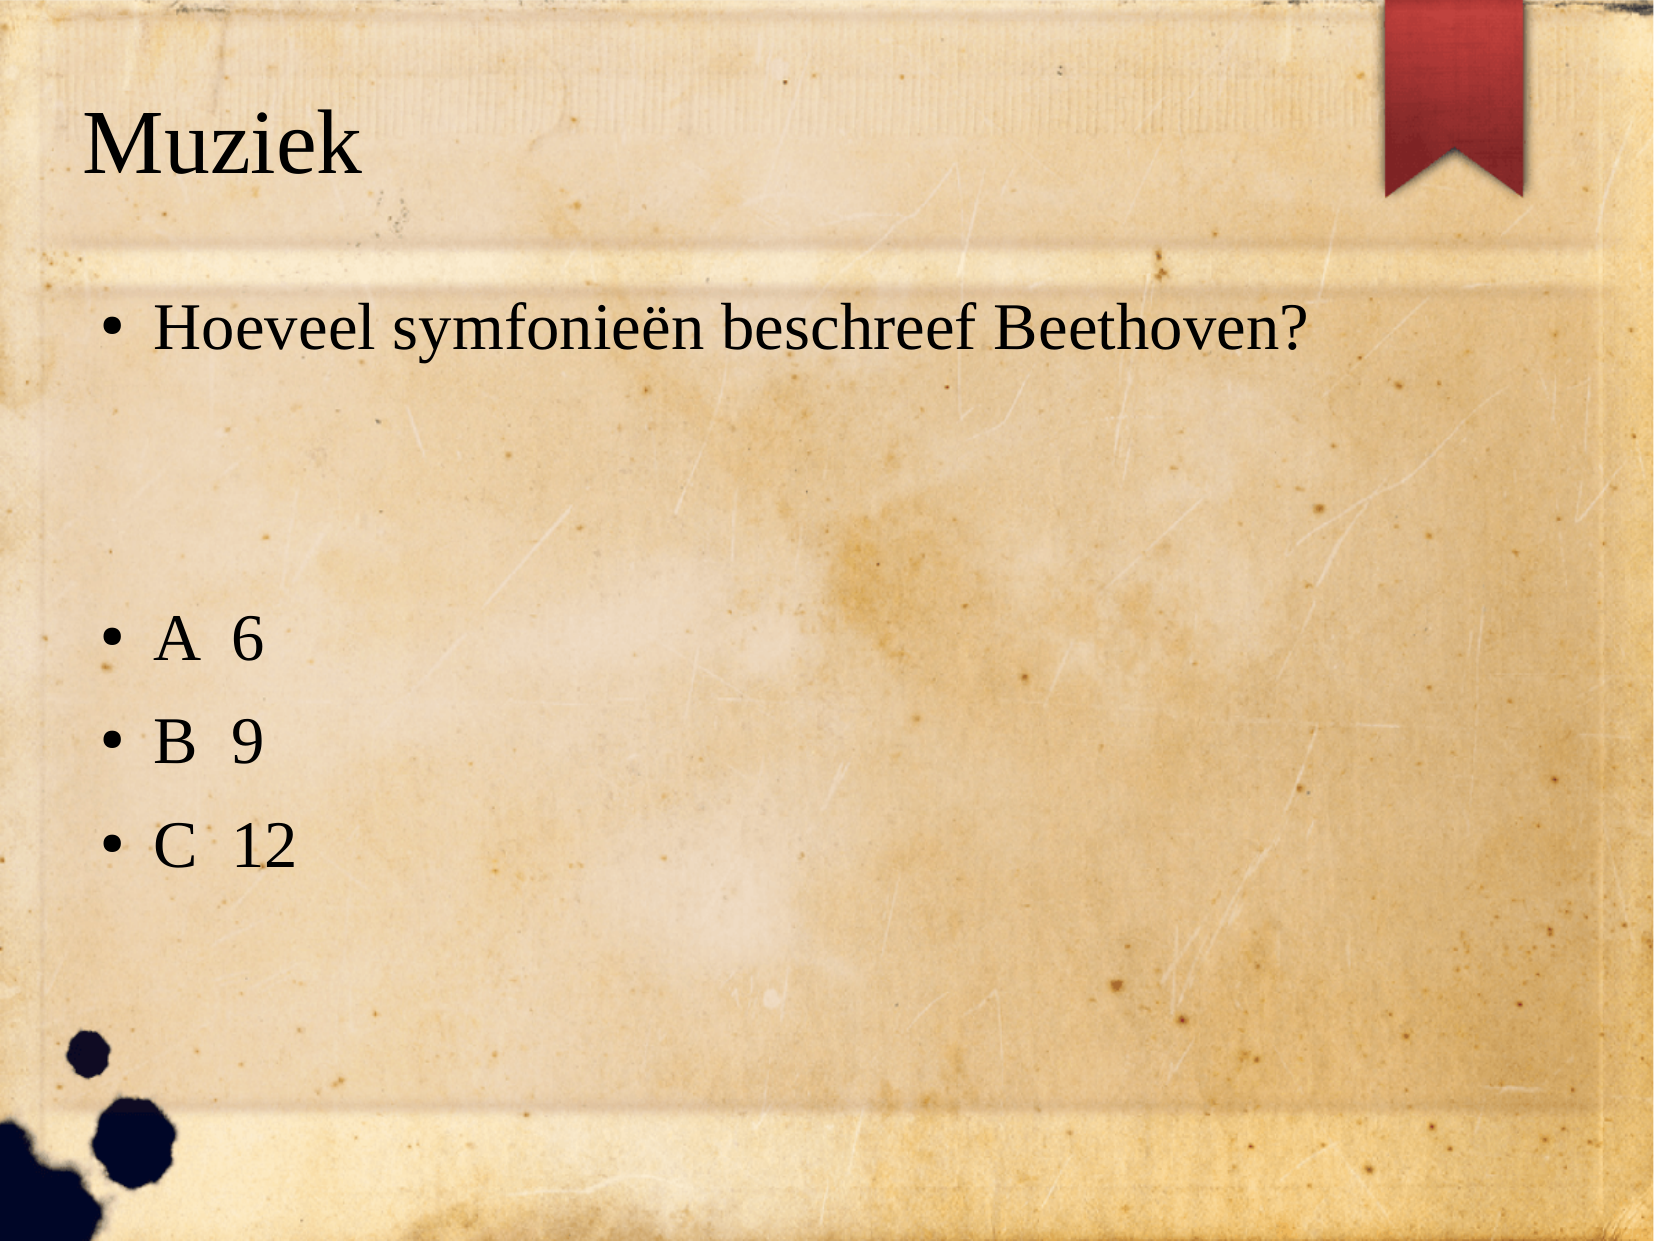

# Muziek
Hoeveel symfonieën beschreef Beethoven?
A 6
B 9
C 12